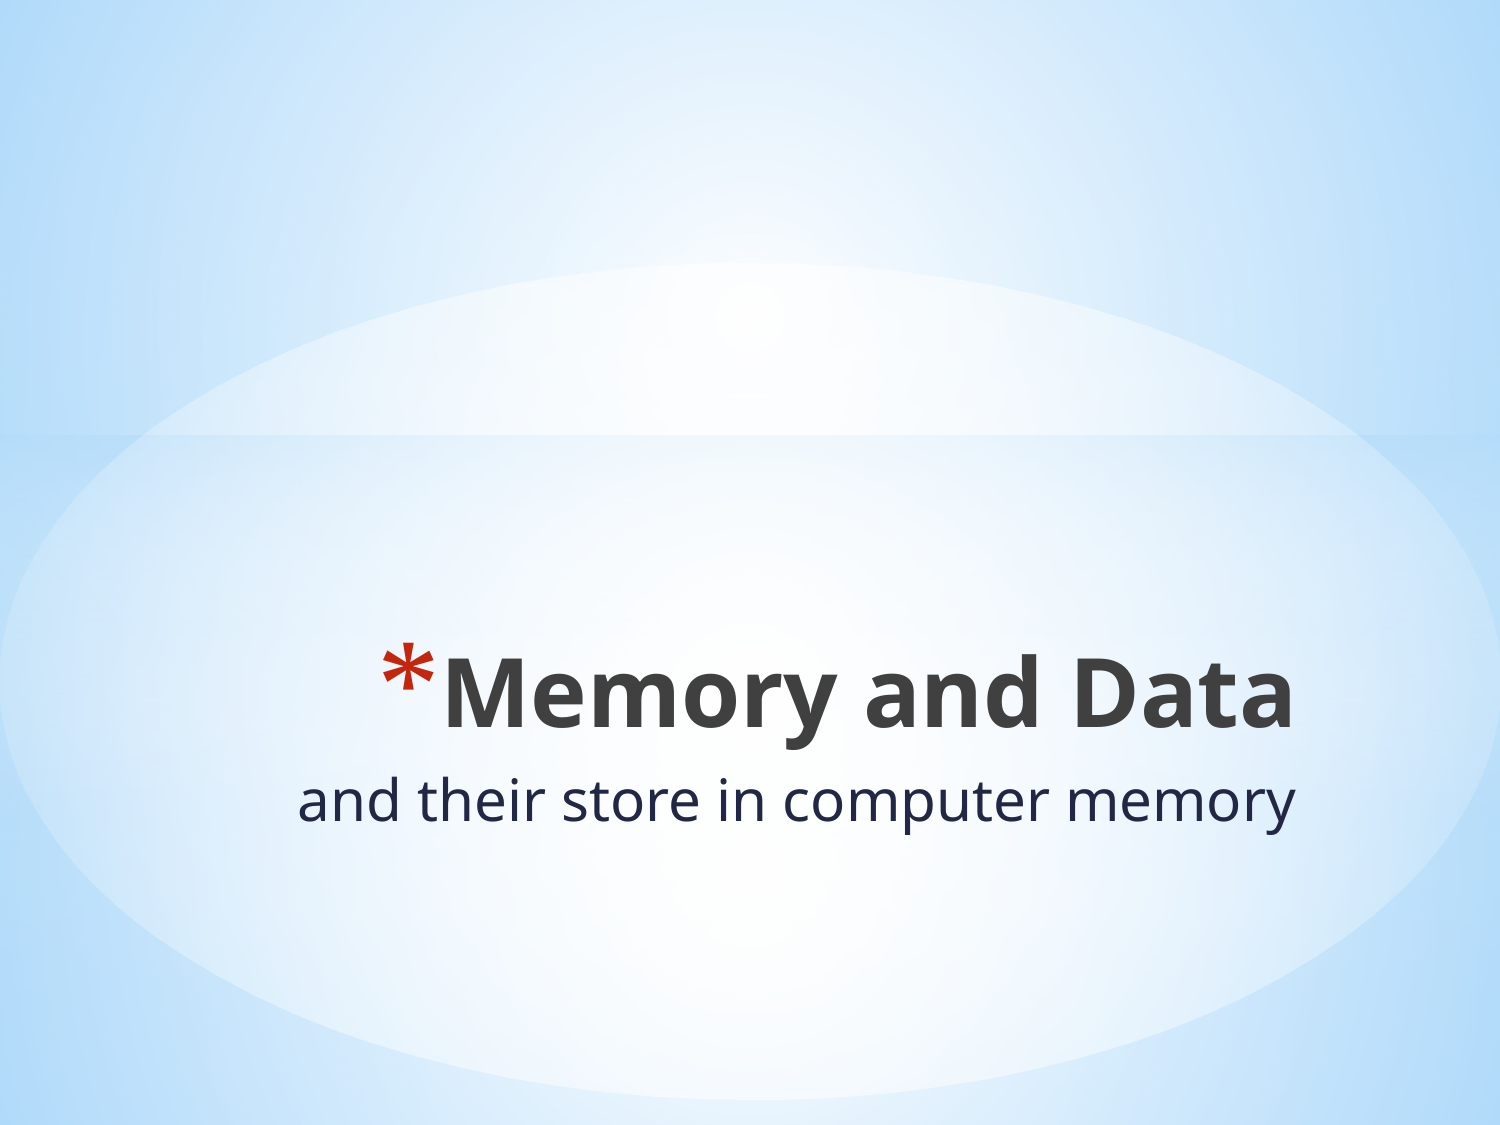

# Memory and Data
and their store in computer memory